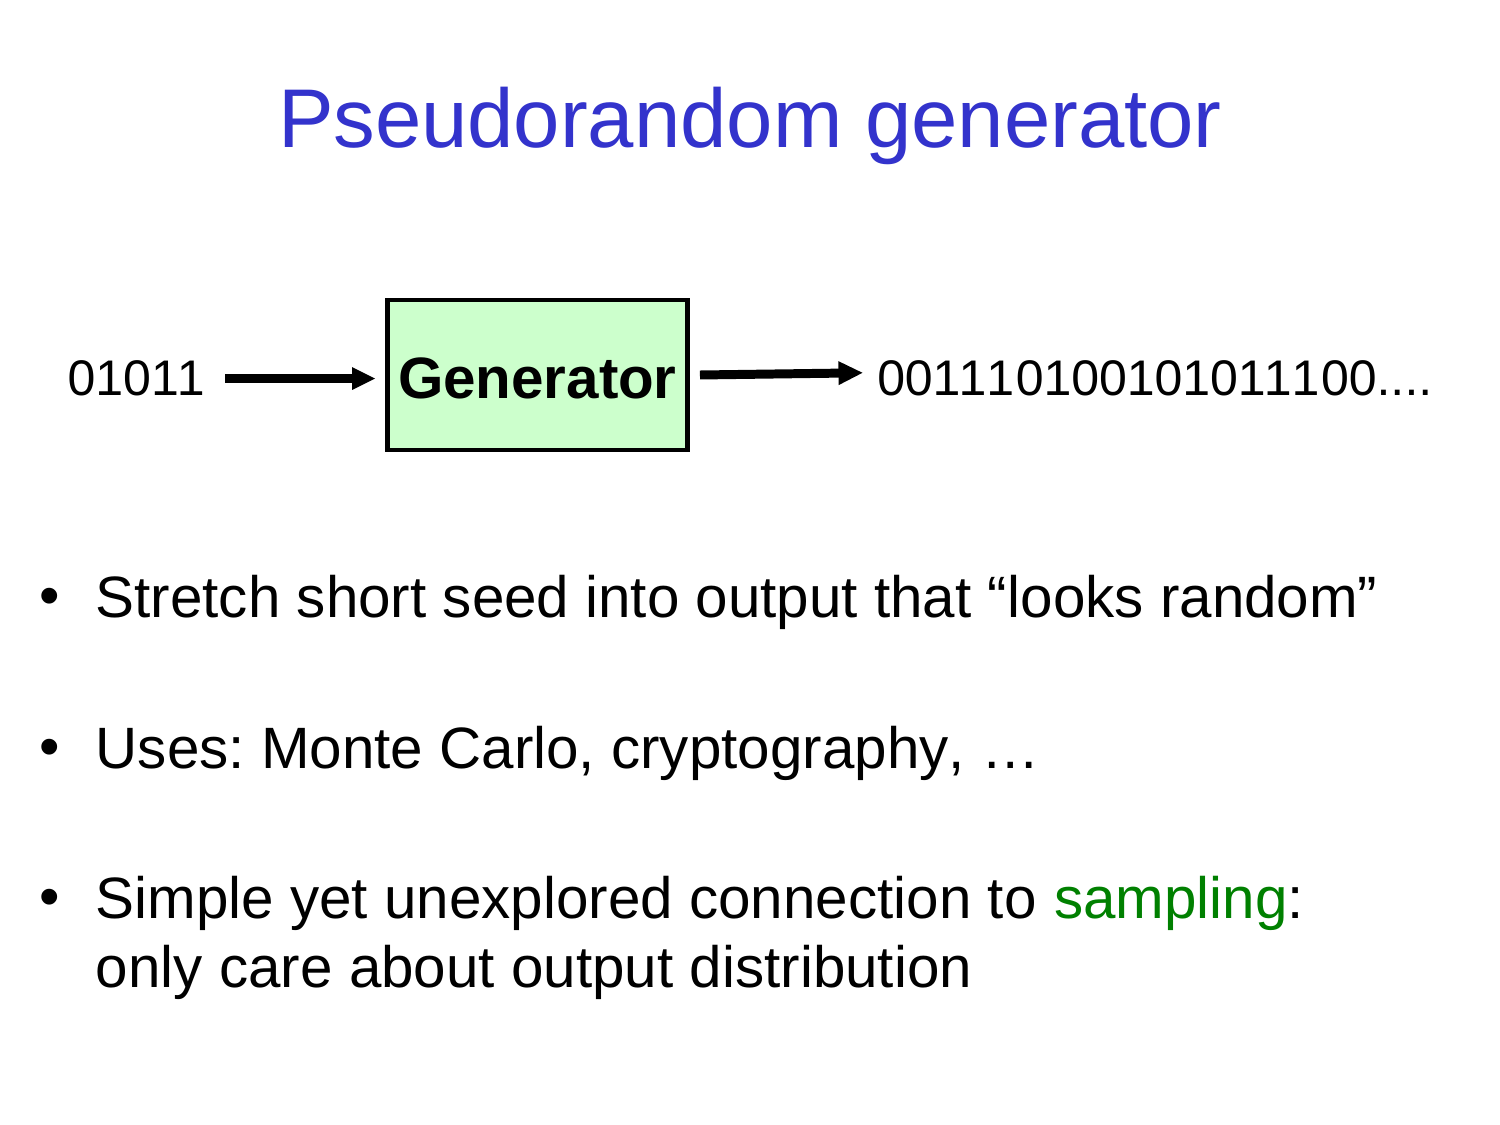

Pseudorandom generator
# Stretch short seed into output that “looks random”
Uses: Monte Carlo, cryptography, …
Simple yet unexplored connection to sampling:
only care about output distribution
Generator
01011
001110100101011100....